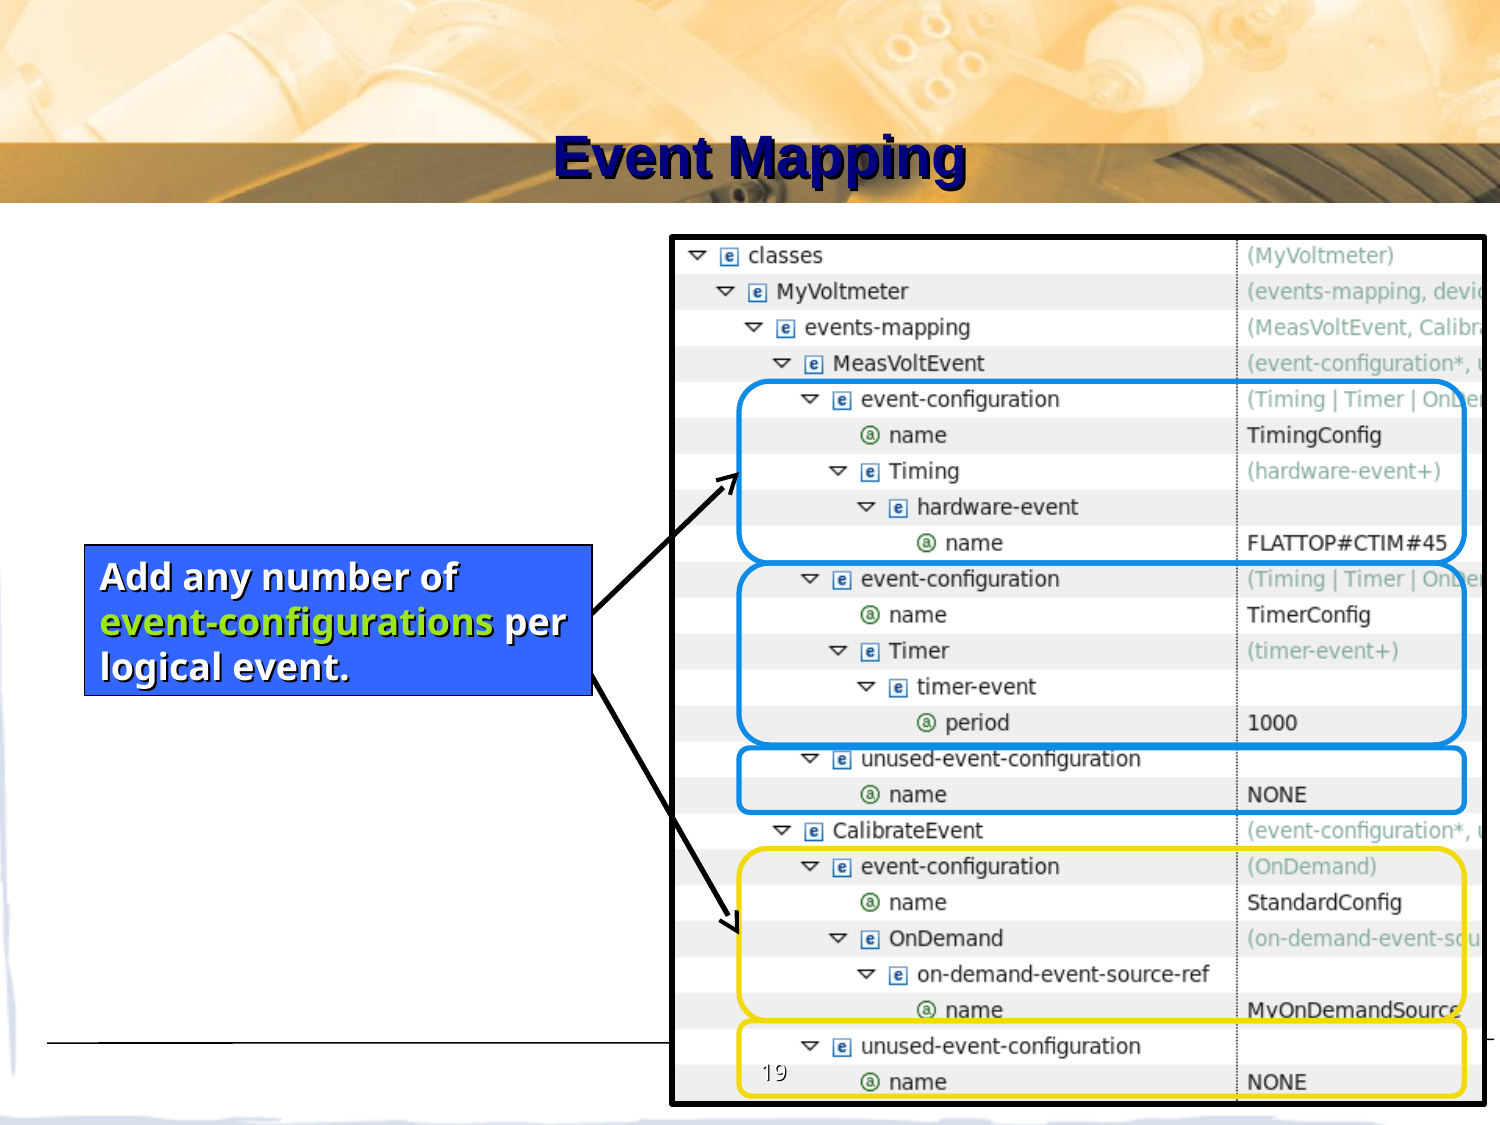

# Event Mapping
Add any number of event-configurations per logical event.